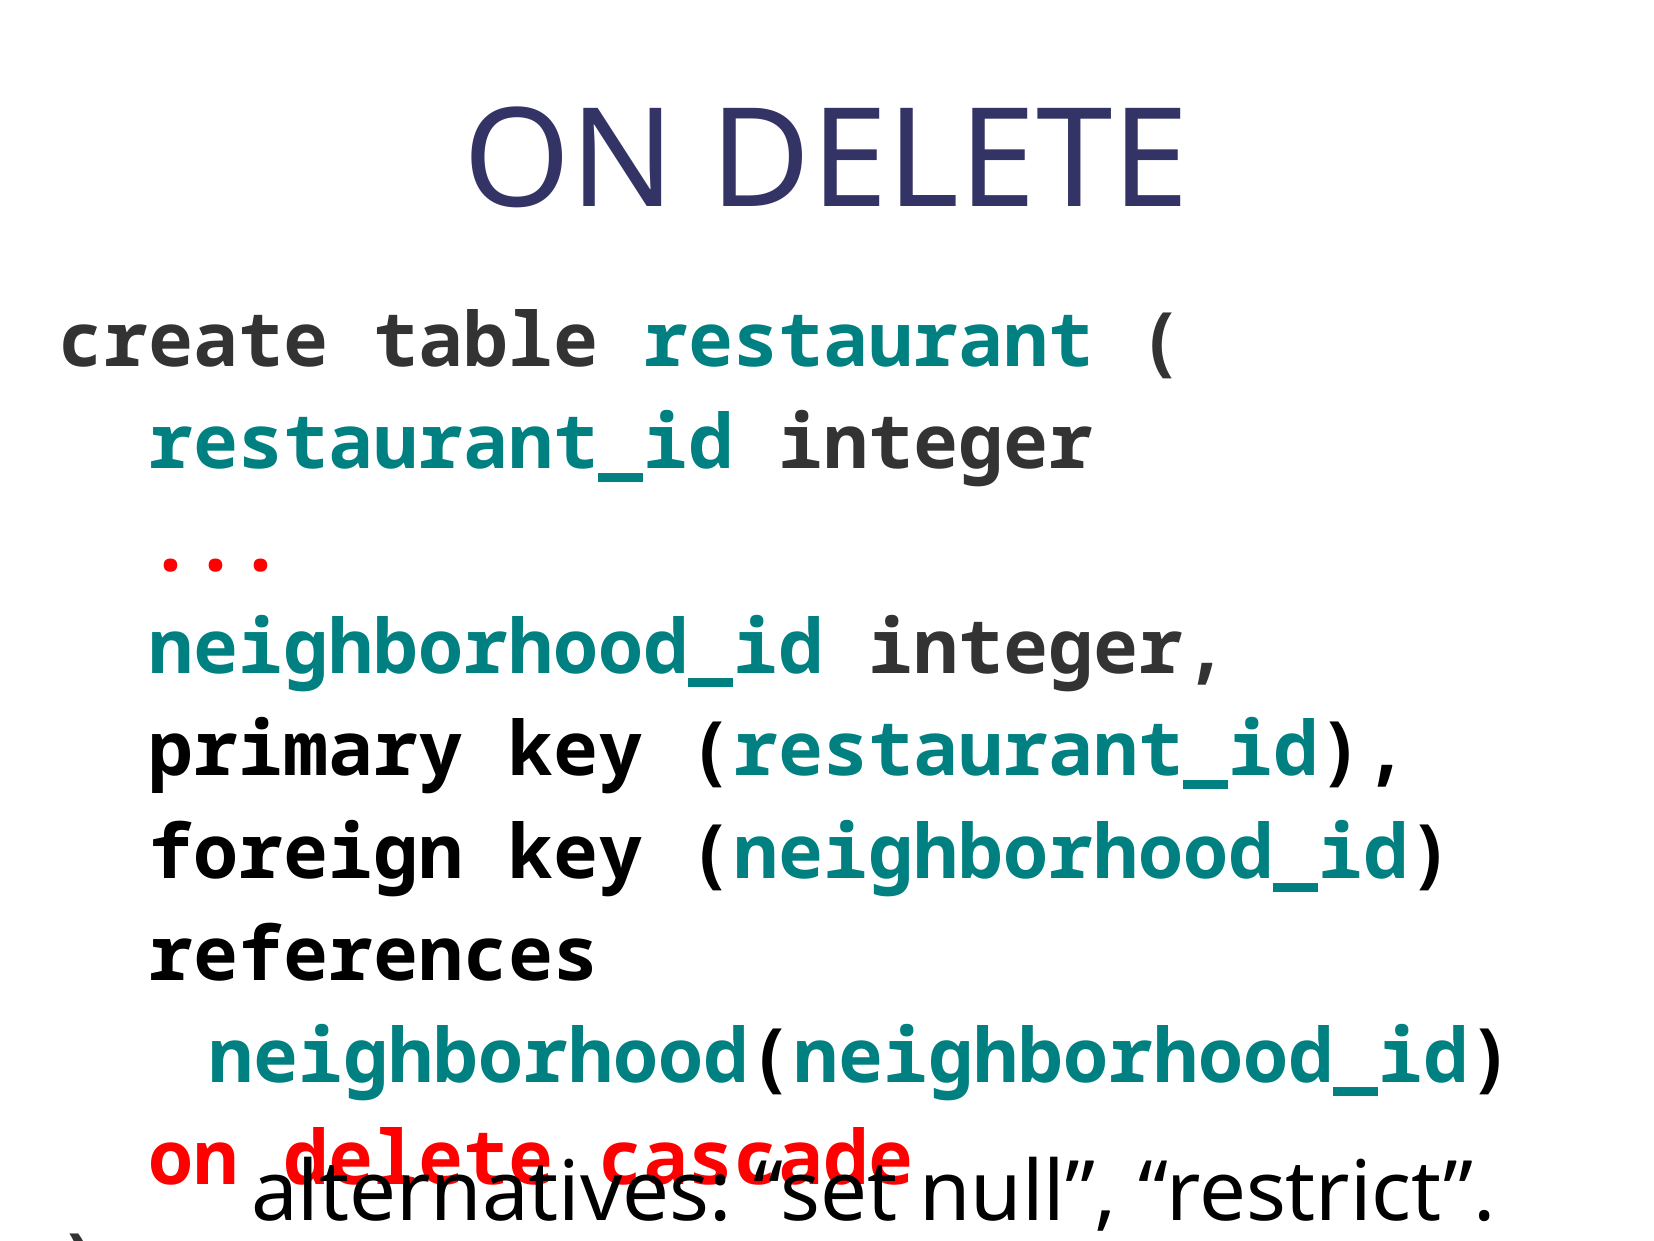

# ON DELETE
create table restaurant (
 restaurant_id integer
 ...
 neighborhood_id integer,
 primary key (restaurant_id),
 foreign key (neighborhood_id)
 references
		neighborhood(neighborhood_id)
 on delete cascade
);
alternatives: “set null”, “restrict”.